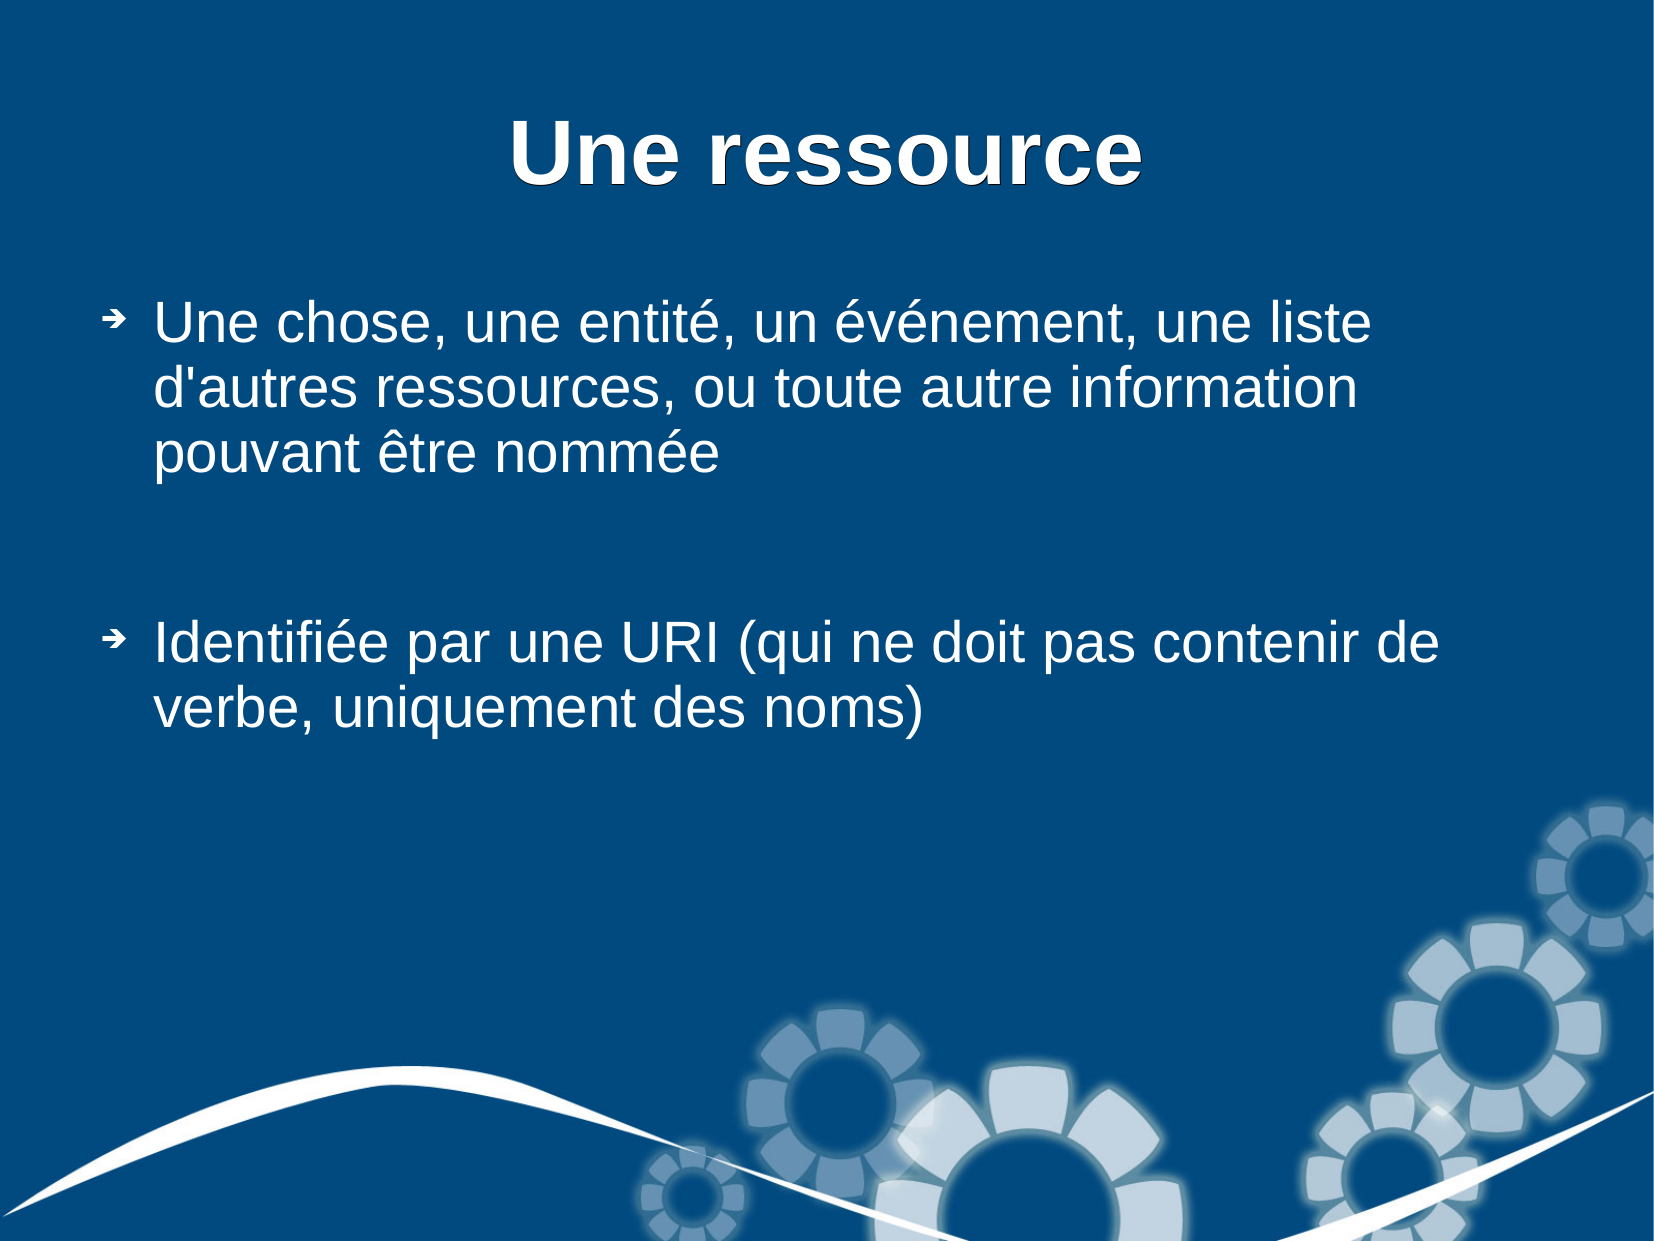

# Une ressource
Une chose, une entité, un événement, une liste d'autres ressources, ou toute autre information pouvant être nommée
Identifiée par une URI (qui ne doit pas contenir de verbe, uniquement des noms)